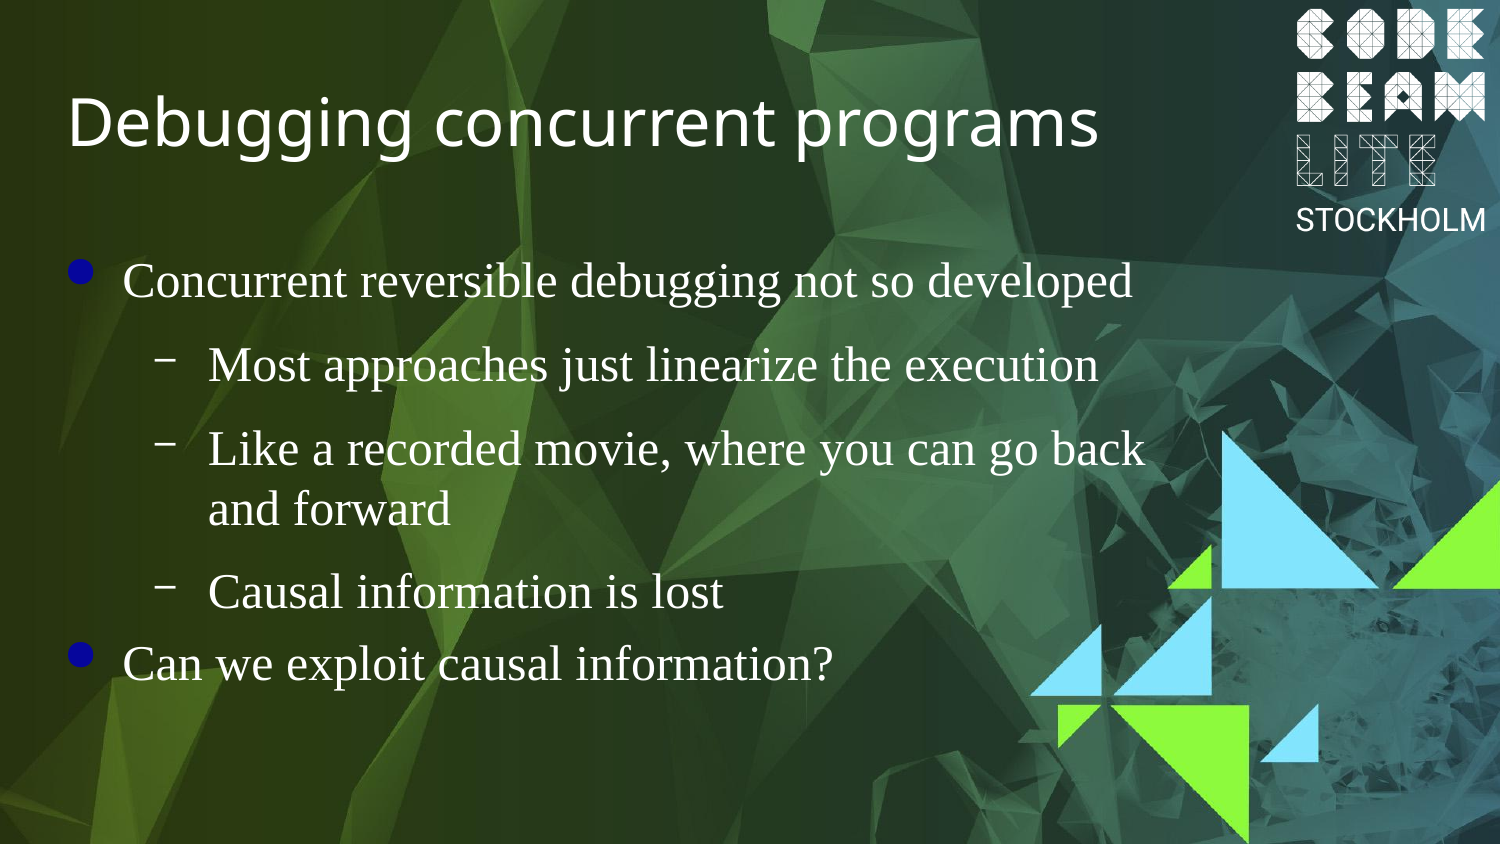

# Debugging concurrent programs
Concurrent reversible debugging not so developed
Most approaches just linearize the execution
Like a recorded movie, where you can go back and forward
Causal information is lost
Can we exploit causal information?